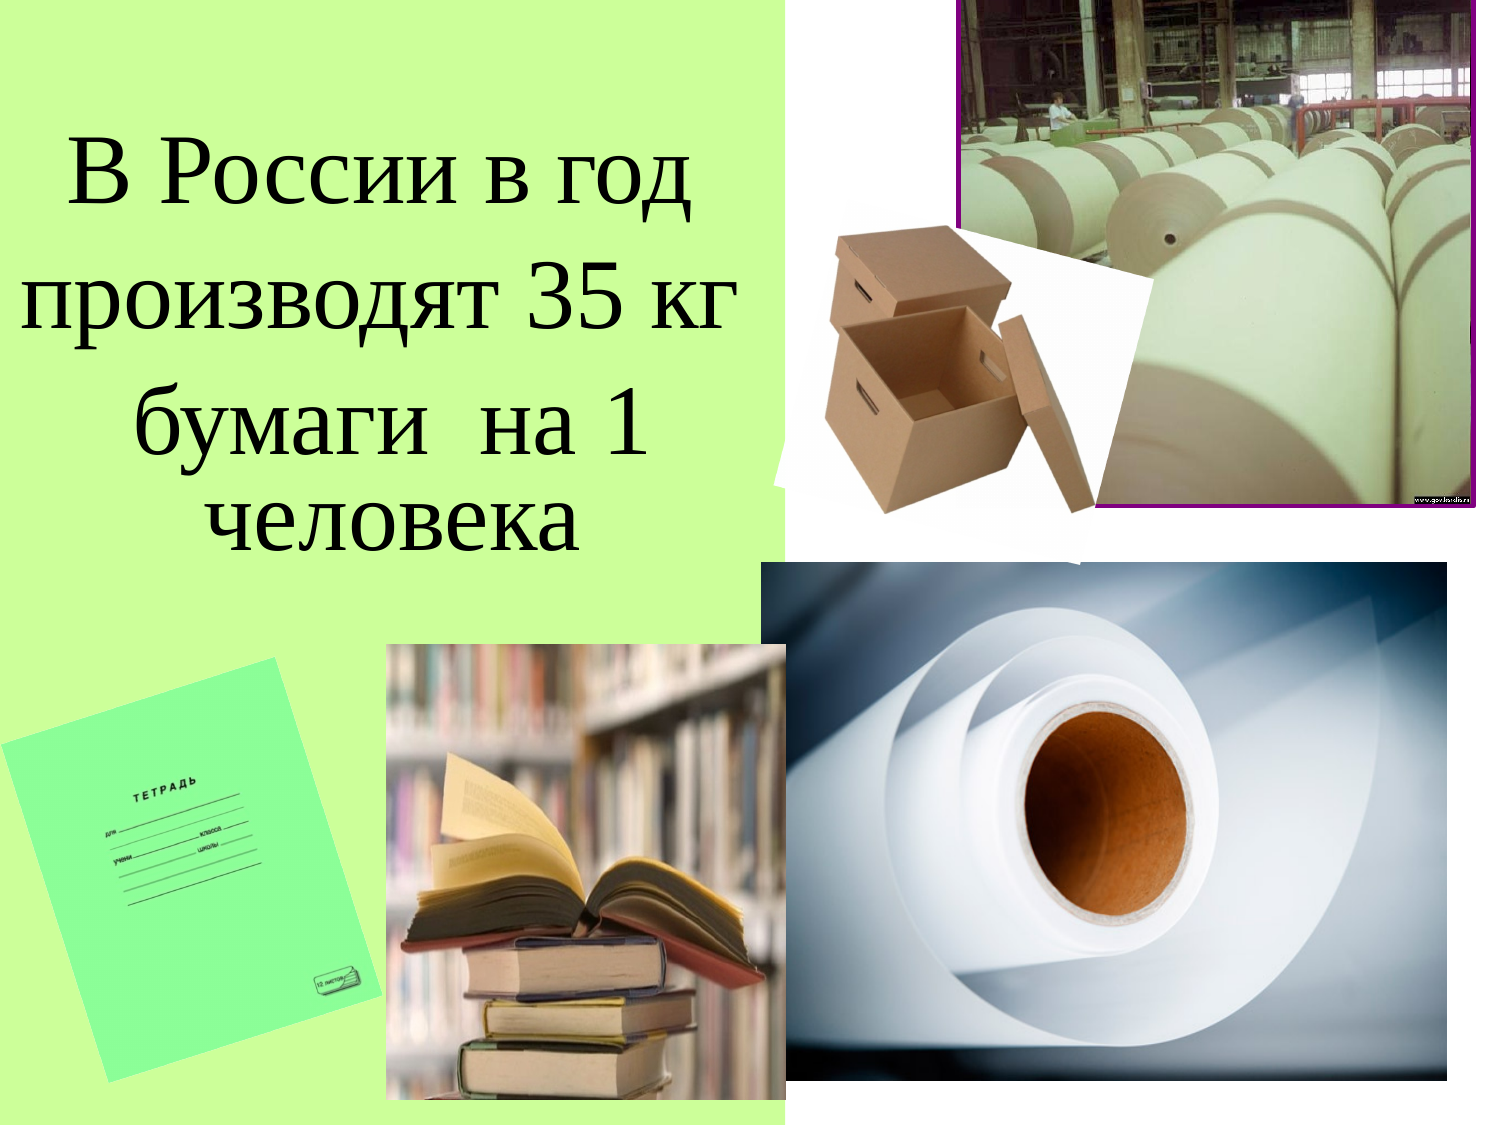

# В России в год
производят 35 кг
бумаги на 1 человека
© Vasilyeva E.A.